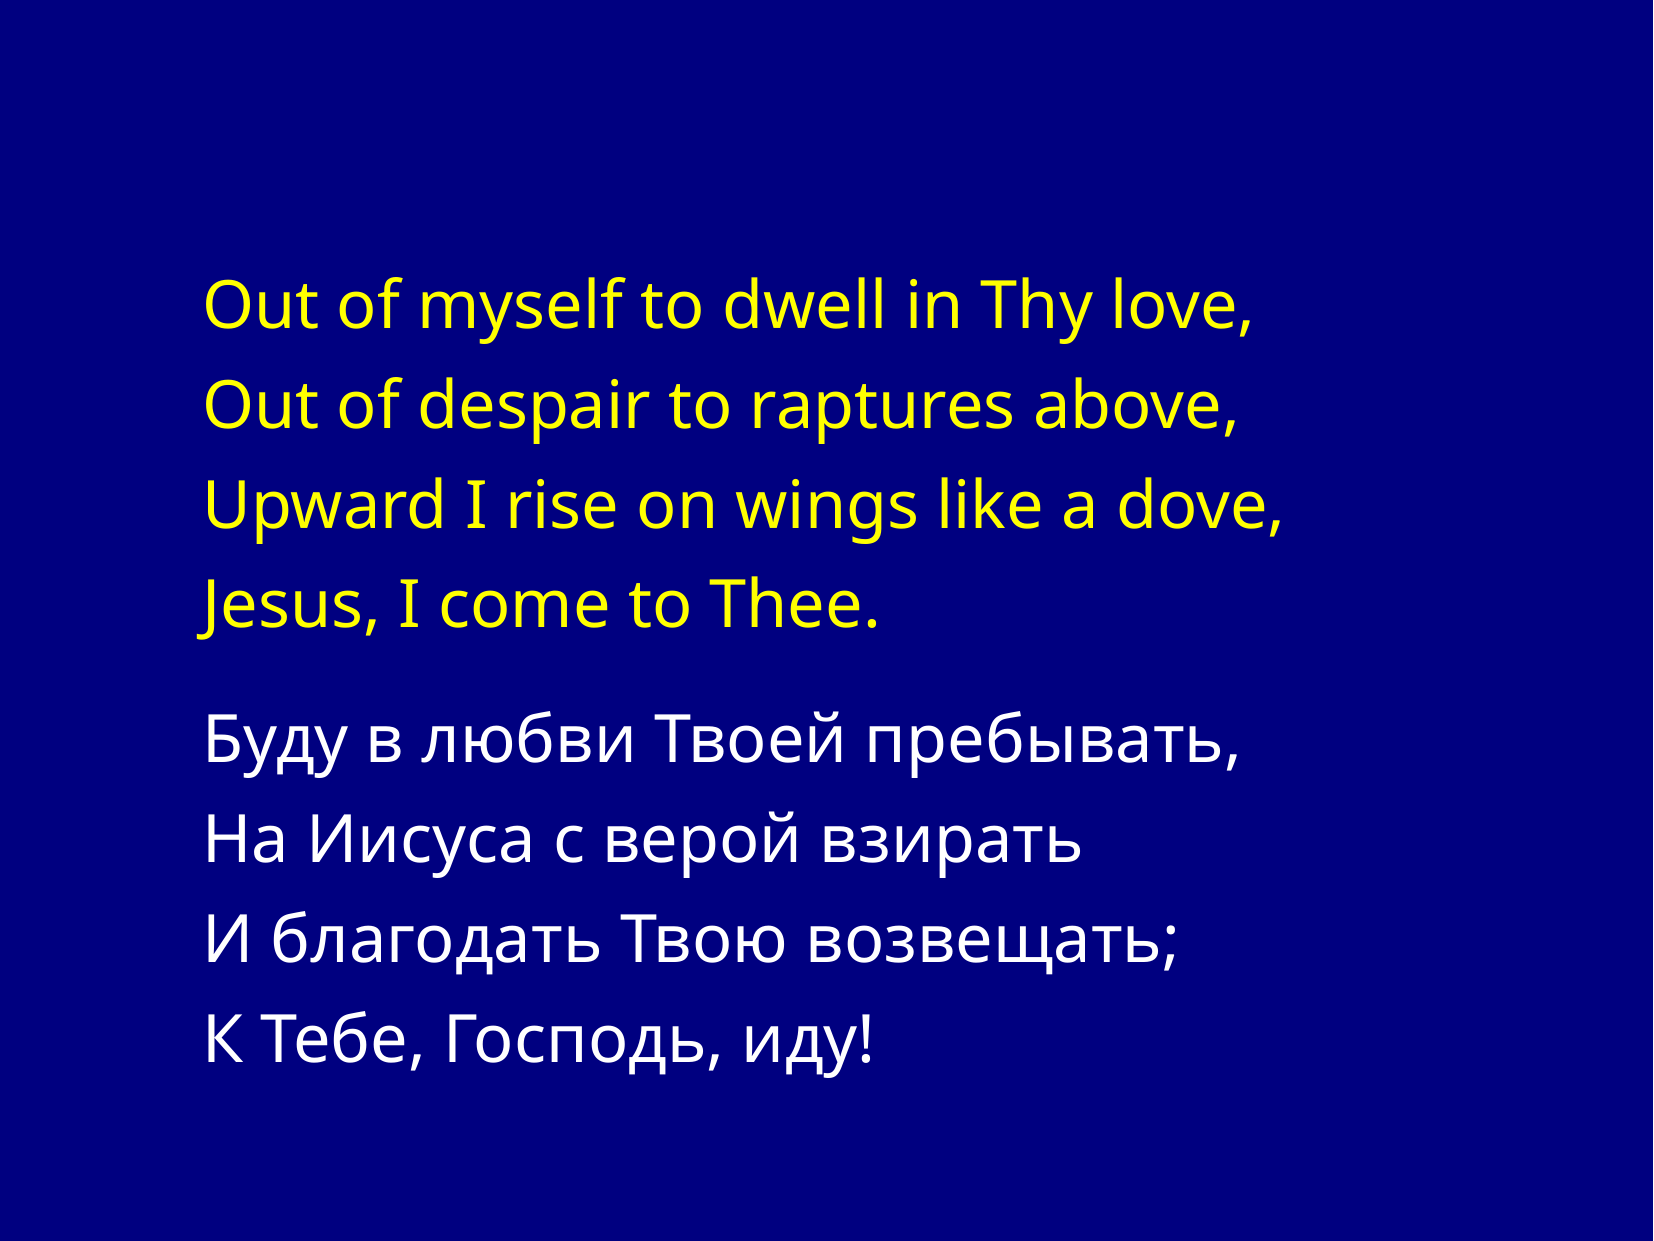

Out of myself to dwell in Thy love,
	Out of despair to raptures above,
	Upward I rise on wings like a dove,
	Jesus, I come to Thee.
	Буду в любви Твоей пребывать,
	На Иисуса с верой взирать
	И благодать Твою возвещать;
	К Тебе, Господь, иду!